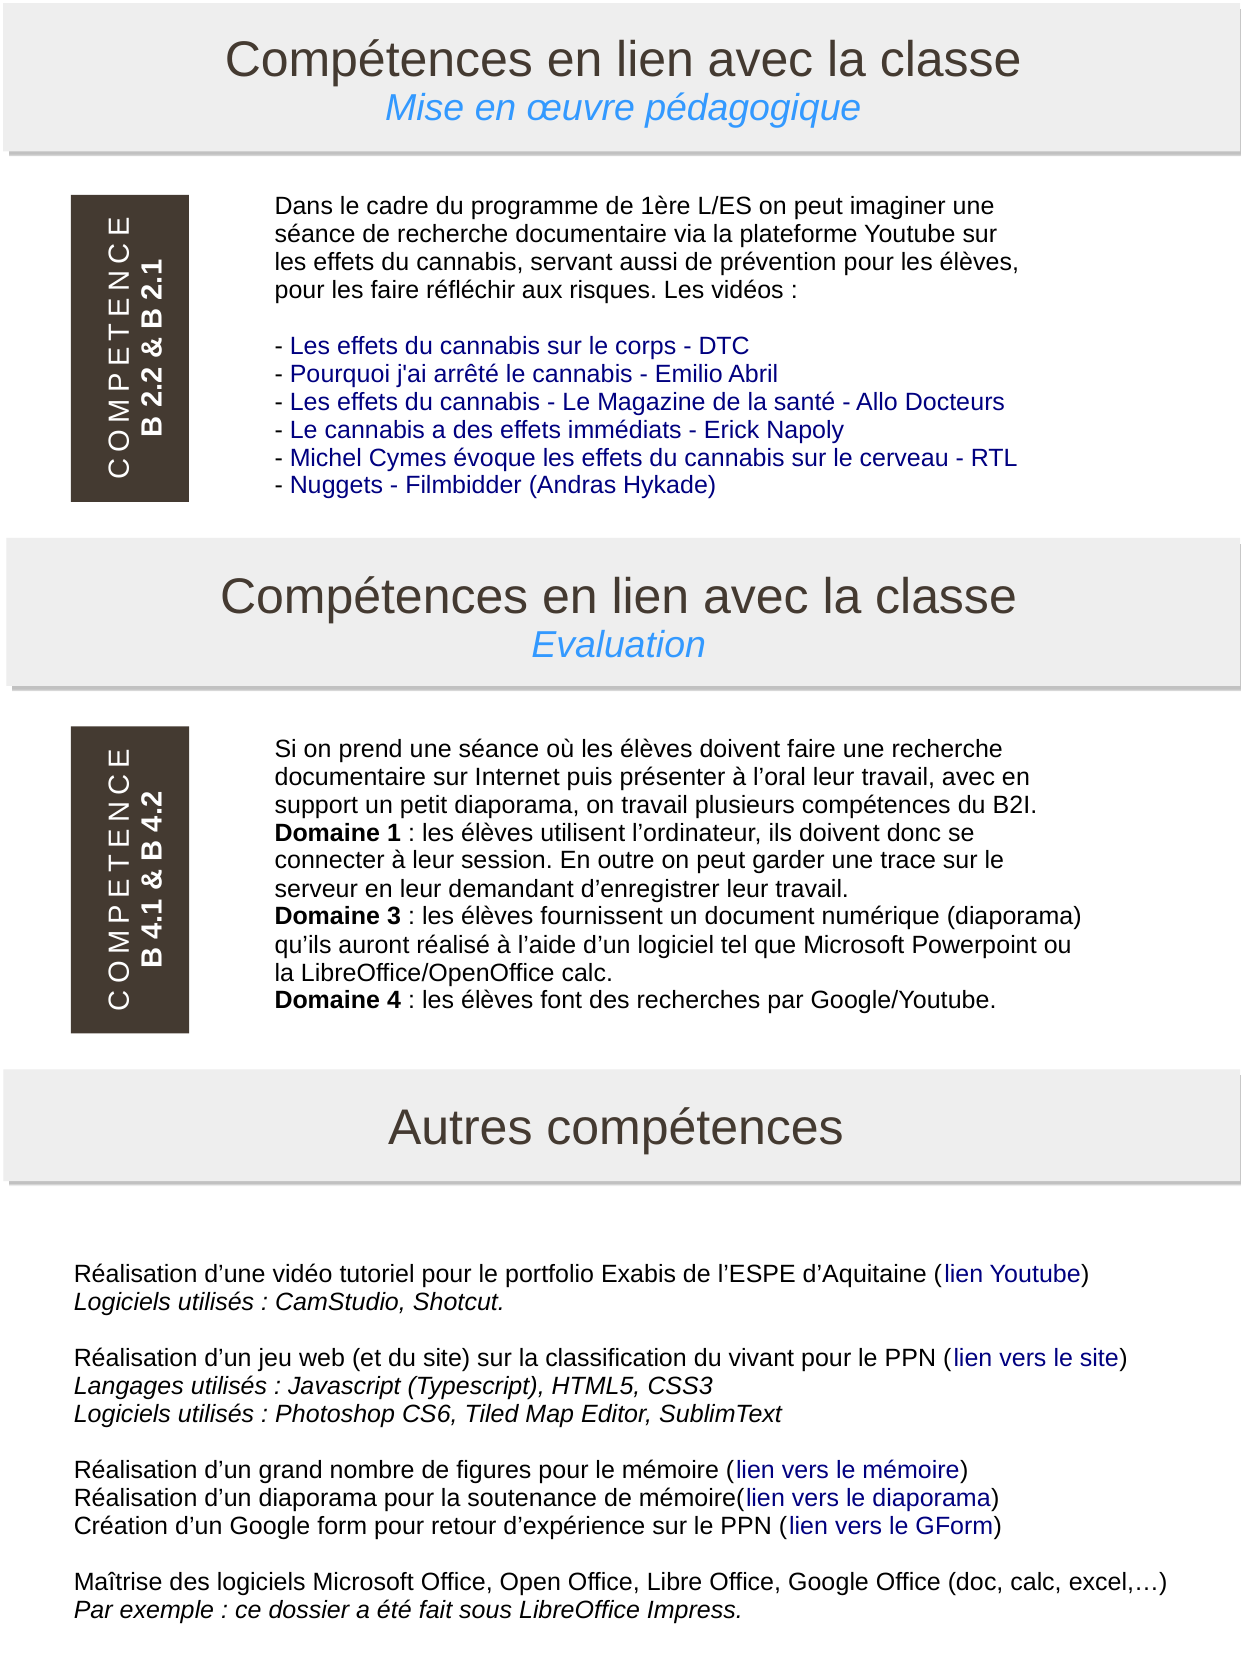

Compétences en lien avec la classe
Mise en œuvre pédagogique
Dans le cadre du programme de 1ère L/ES on peut imaginer une séance de recherche documentaire via la plateforme Youtube sur les effets du cannabis, servant aussi de prévention pour les élèves, pour les faire réfléchir aux risques. Les vidéos :
- Les effets du cannabis sur le corps - DTC
- Pourquoi j'ai arrêté le cannabis - Emilio Abril
- Les effets du cannabis - Le Magazine de la santé - Allo Docteurs
- Le cannabis a des effets immédiats - Erick Napoly
- Michel Cymes évoque les effets du cannabis sur le cerveau - RTL
- Nuggets - Filmbidder (Andras Hykade)
COMPETENCE
B 2.2 & B 2.1
Compétences en lien avec la classe
Evaluation
Si on prend une séance où les élèves doivent faire une recherche documentaire sur Internet puis présenter à l’oral leur travail, avec en support un petit diaporama, on travail plusieurs compétences du B2I.
Domaine 1 : les élèves utilisent l’ordinateur, ils doivent donc se connecter à leur session. En outre on peut garder une trace sur le serveur en leur demandant d’enregistrer leur travail.
Domaine 3 : les élèves fournissent un document numérique (diaporama) qu’ils auront réalisé à l’aide d’un logiciel tel que Microsoft Powerpoint ou la LibreOffice/OpenOffice calc.
Domaine 4 : les élèves font des recherches par Google/Youtube.
COMPETENCE
B 4.1 & B 4.2
Autres compétences
Réalisation d’une vidéo tutoriel pour le portfolio Exabis de l’ESPE d’Aquitaine (lien Youtube)
Logiciels utilisés : CamStudio, Shotcut.
Réalisation d’un jeu web (et du site) sur la classification du vivant pour le PPN (lien vers le site)
Langages utilisés : Javascript (Typescript), HTML5, CSS3
Logiciels utilisés : Photoshop CS6, Tiled Map Editor, SublimText
Réalisation d’un grand nombre de figures pour le mémoire (lien vers le mémoire)
Réalisation d’un diaporama pour la soutenance de mémoire(lien vers le diaporama)
Création d’un Google form pour retour d’expérience sur le PPN (lien vers le GForm)
Maîtrise des logiciels Microsoft Office, Open Office, Libre Office, Google Office (doc, calc, excel,…)
Par exemple : ce dossier a été fait sous LibreOffice Impress.